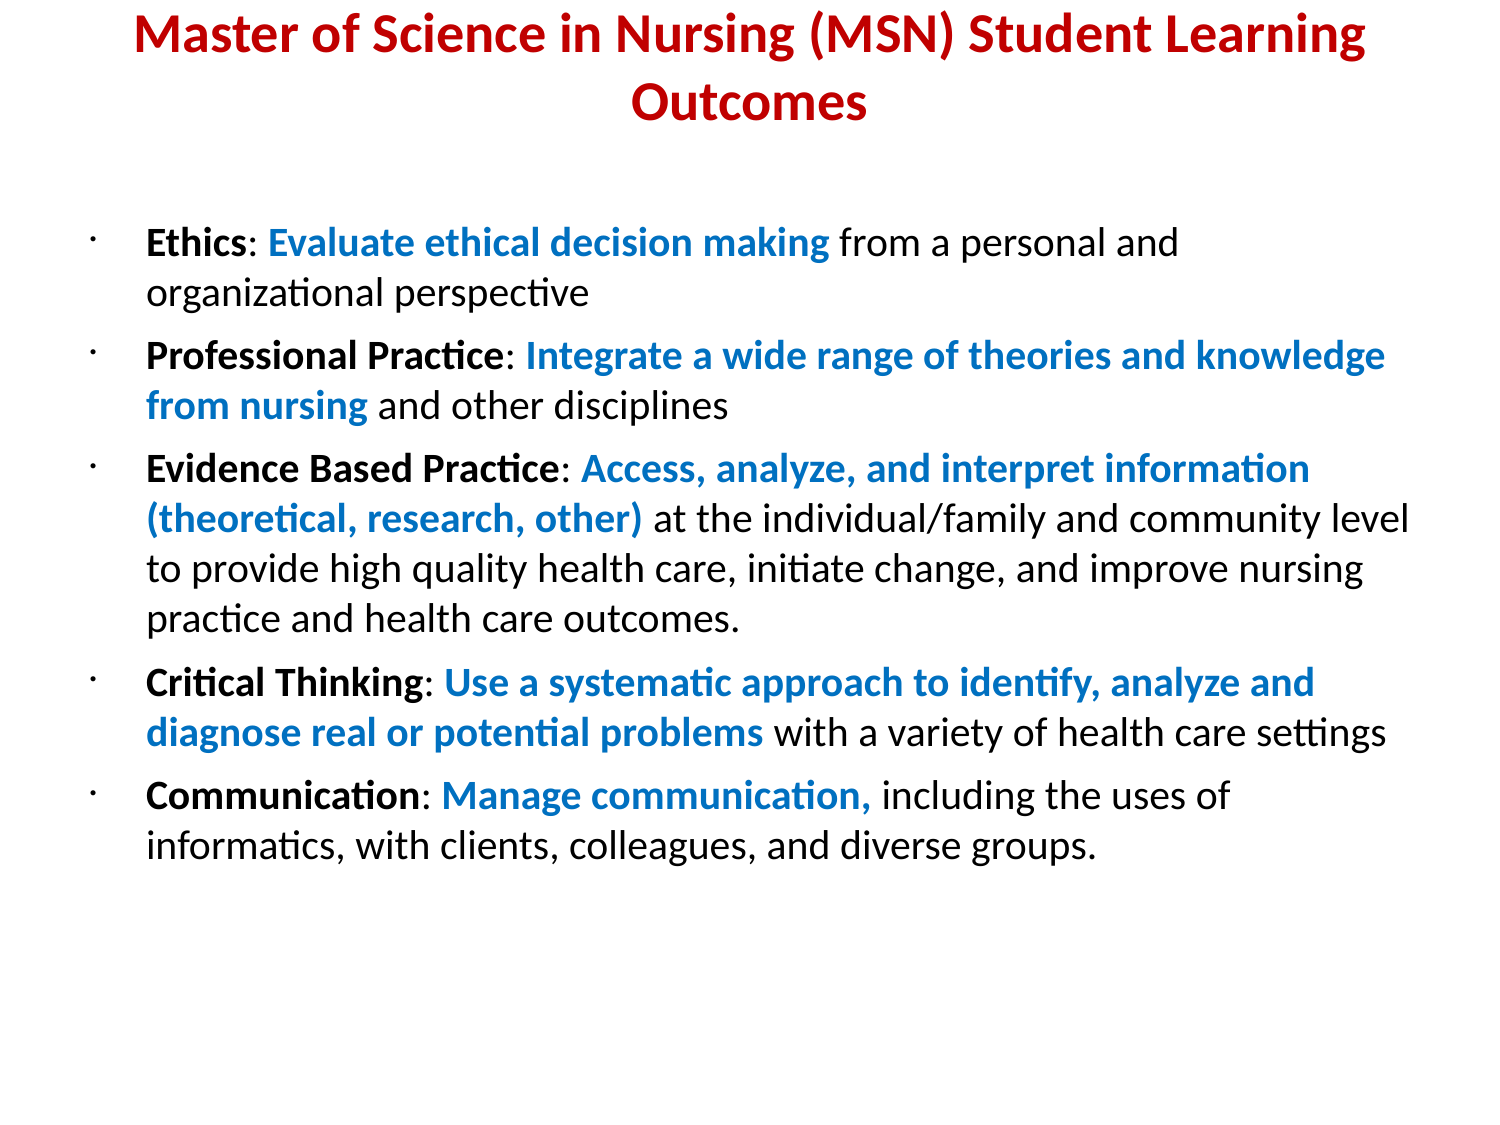

# Master of Science in Nursing (MSN) Student Learning Outcomes
Ethics: Evaluate ethical decision making from a personal and organizational perspective
Professional Practice: Integrate a wide range of theories and knowledge from nursing and other disciplines
Evidence Based Practice: Access, analyze, and interpret information (theoretical, research, other) at the individual/family and community level to provide high quality health care, initiate change, and improve nursing practice and health care outcomes.
Critical Thinking: Use a systematic approach to identify, analyze and diagnose real or potential problems with a variety of health care settings
Communication: Manage communication, including the uses of informatics, with clients, colleagues, and diverse groups.